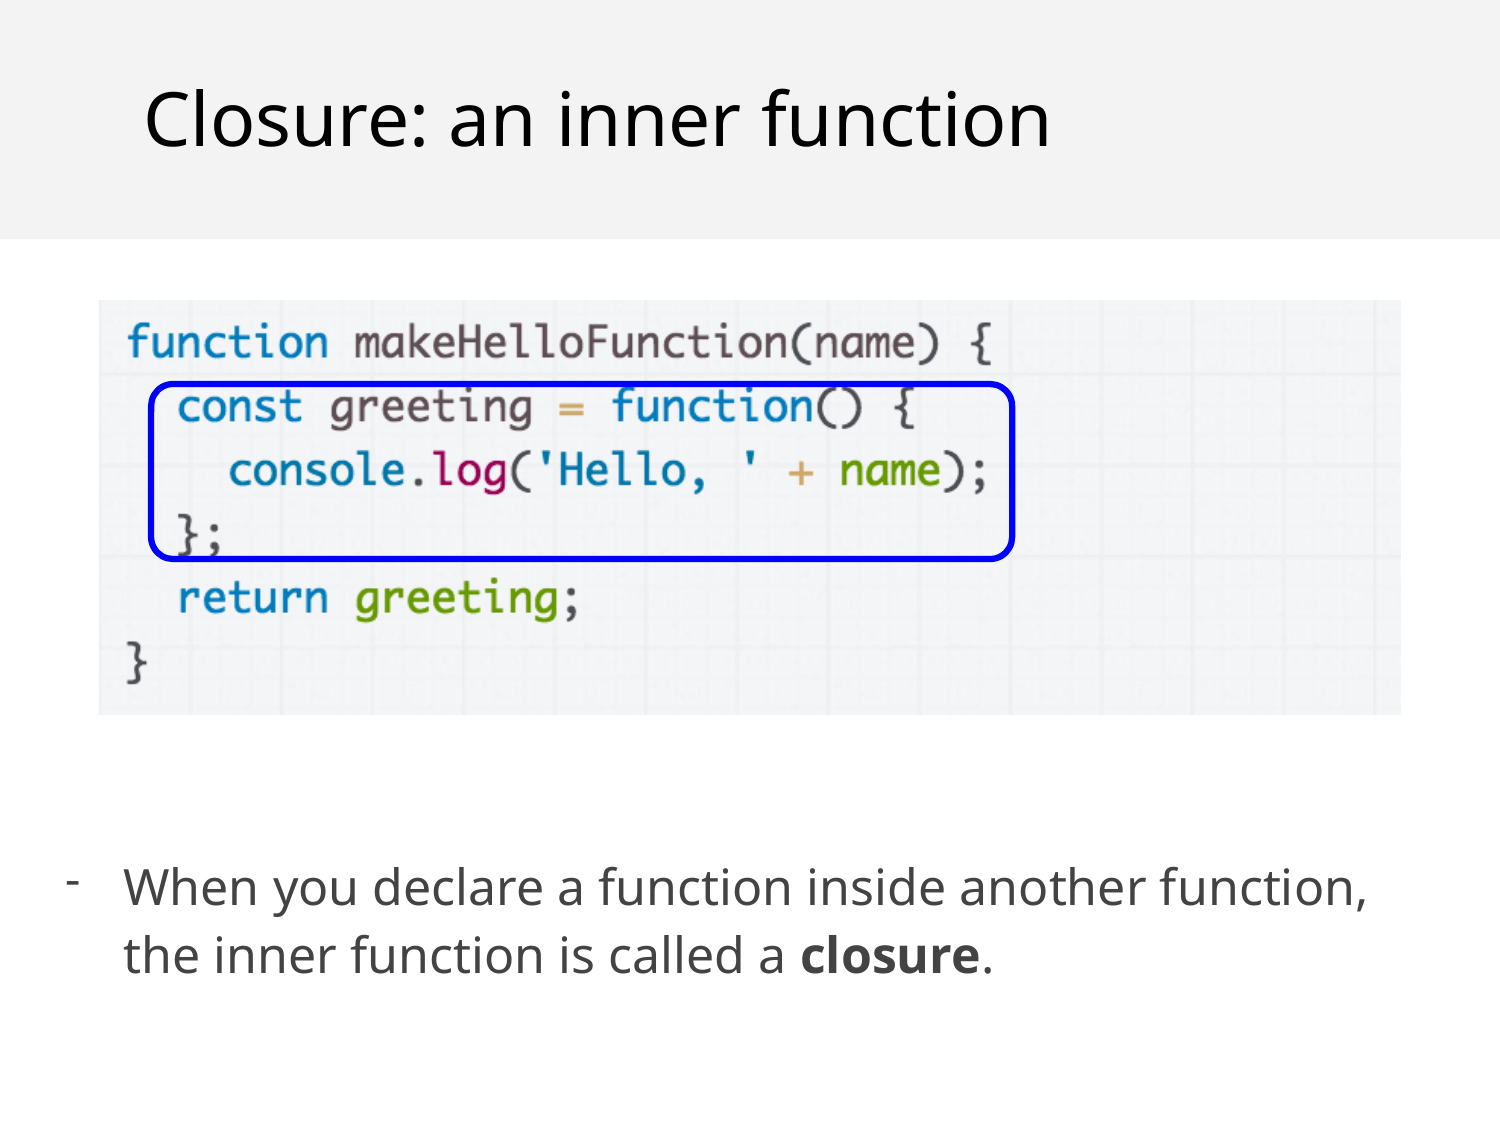

# Closure: an inner function
When you declare a function inside another function, the inner function is called a closure.